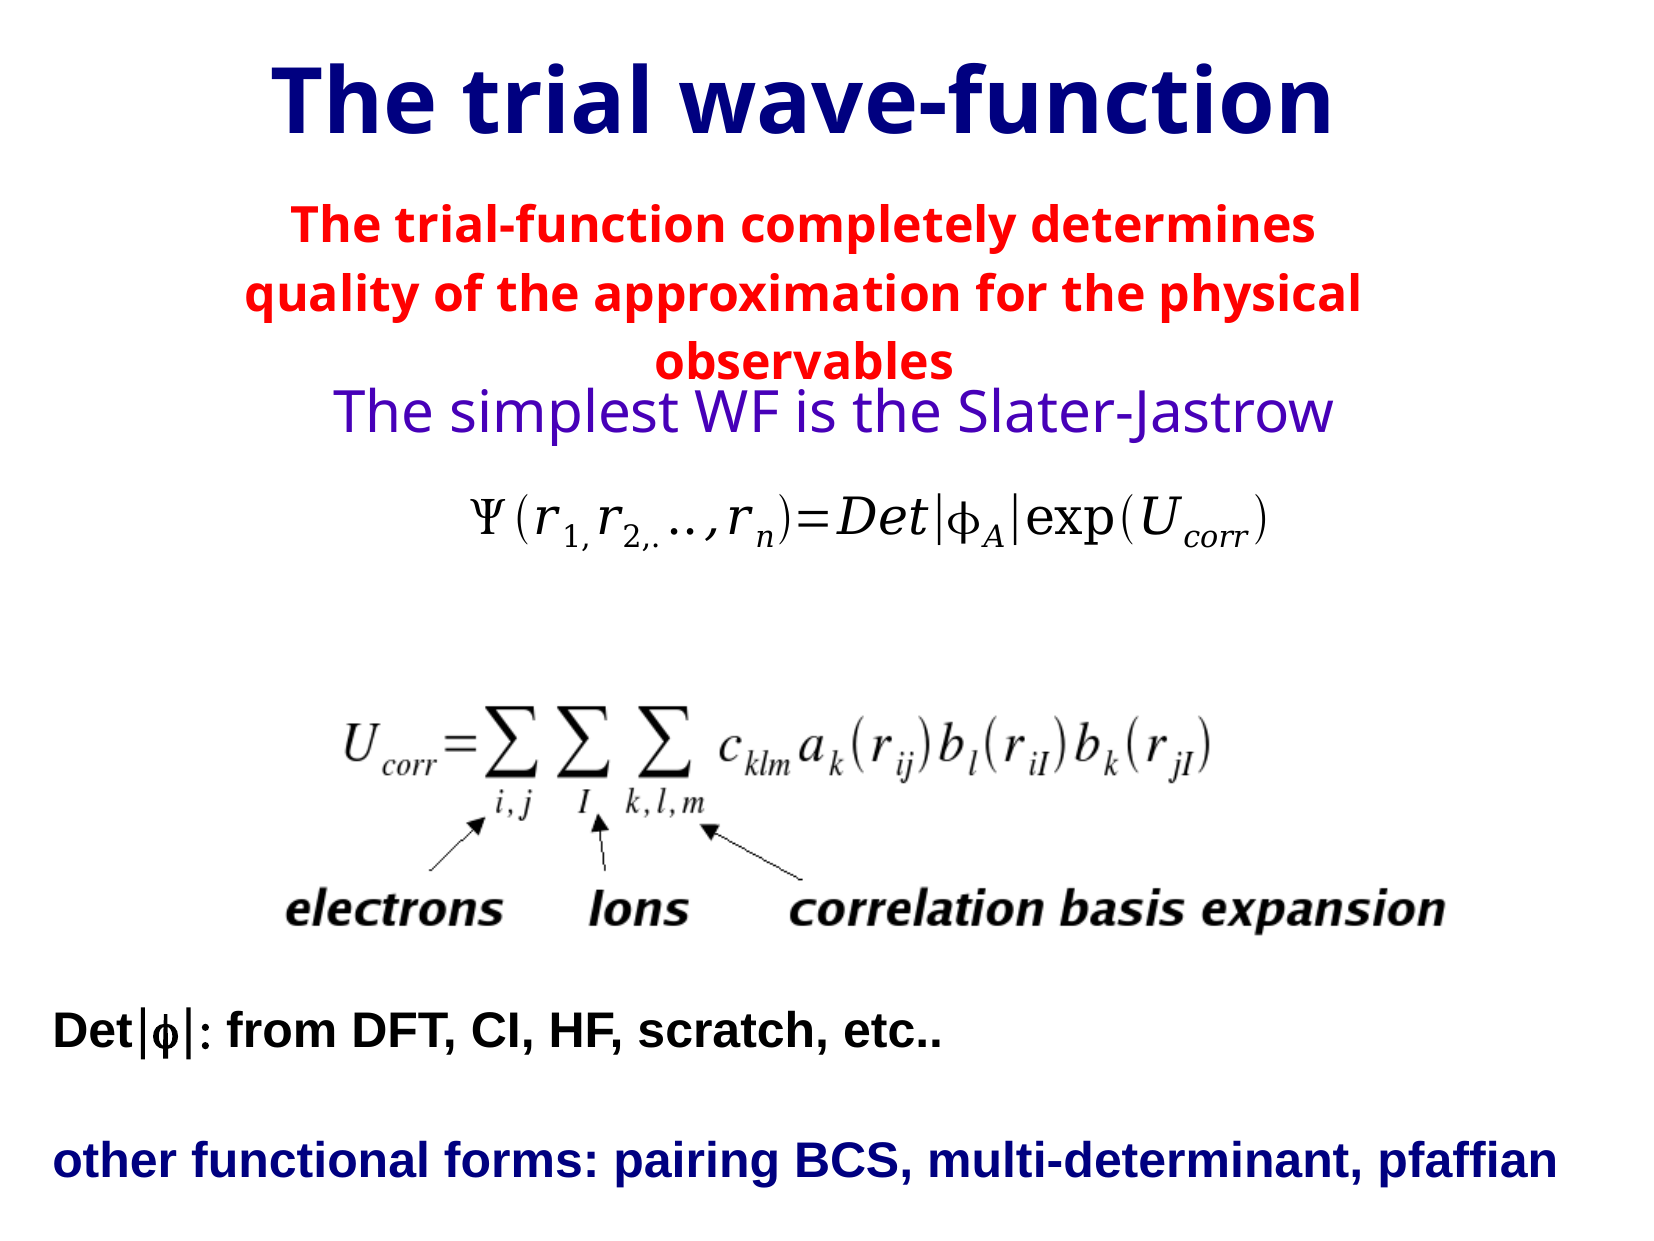

# The trial wave-function
The trial-function completely determines
quality of the approximation for the physical observables
The simplest WF is the Slater-Jastrow
Det|f|: from DFT, CI, HF, scratch, etc..
other functional forms: pairing BCS, multi-determinant, pfaffian